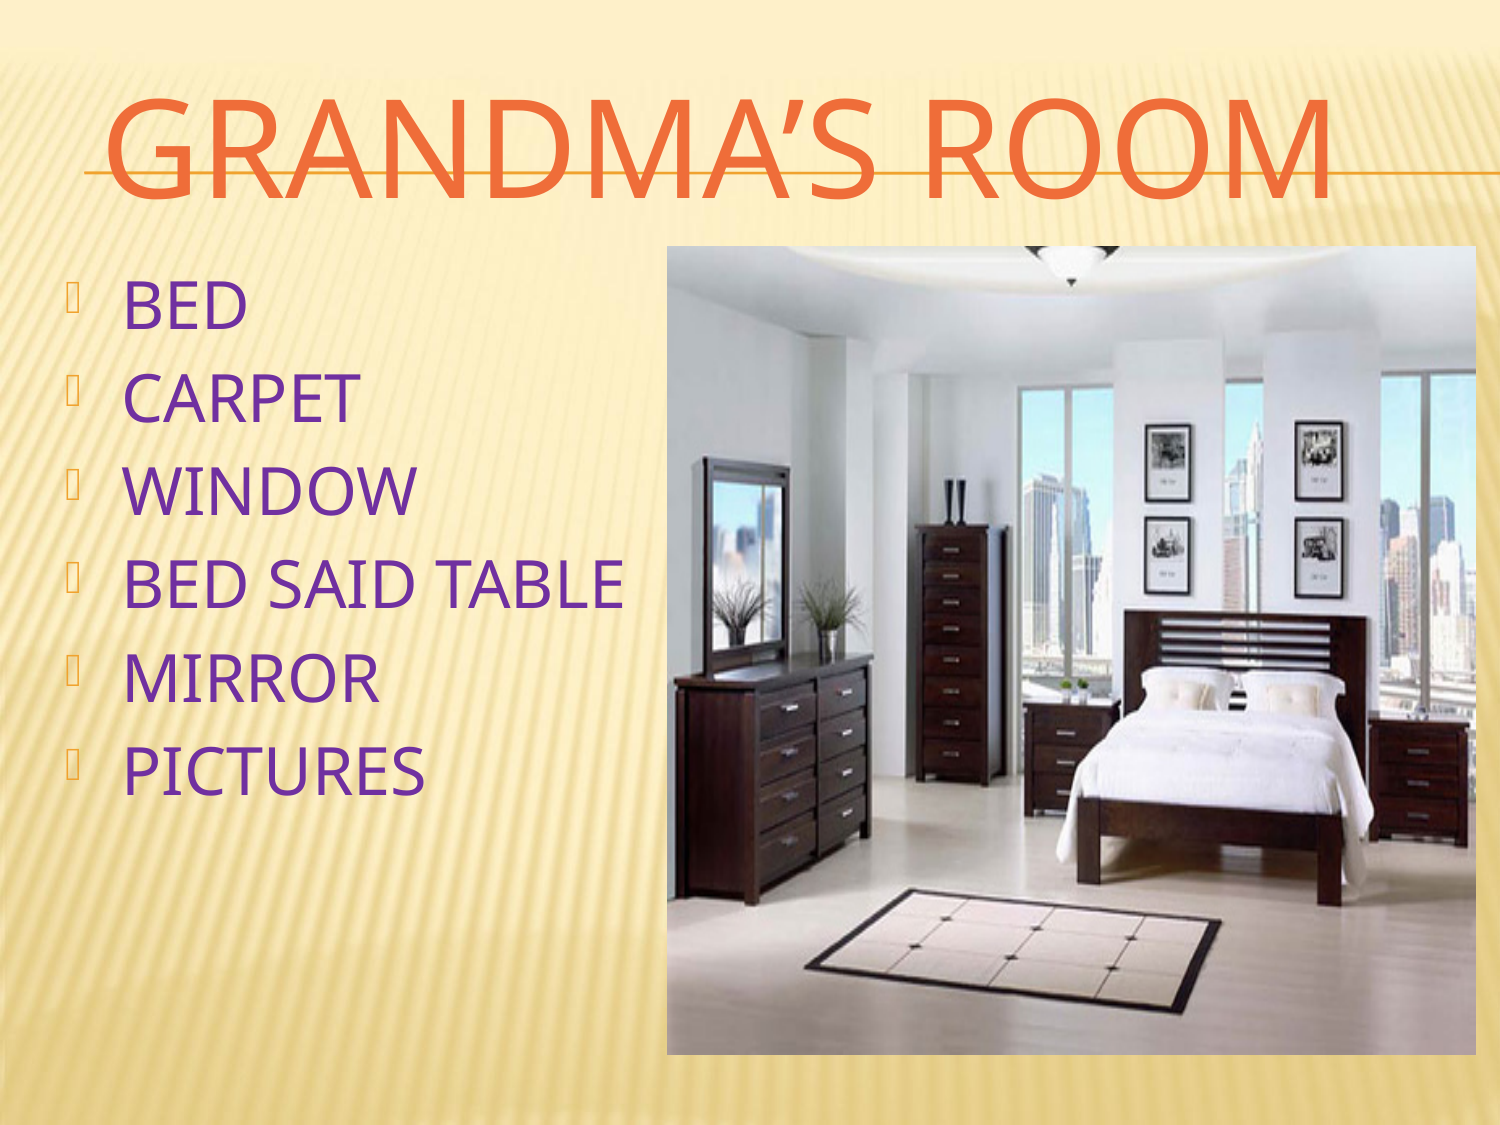

# GRANDMA’S ROOM
BED
CARPET
WINDOW
BED SAID TABLE
MIRROR
PICTURES